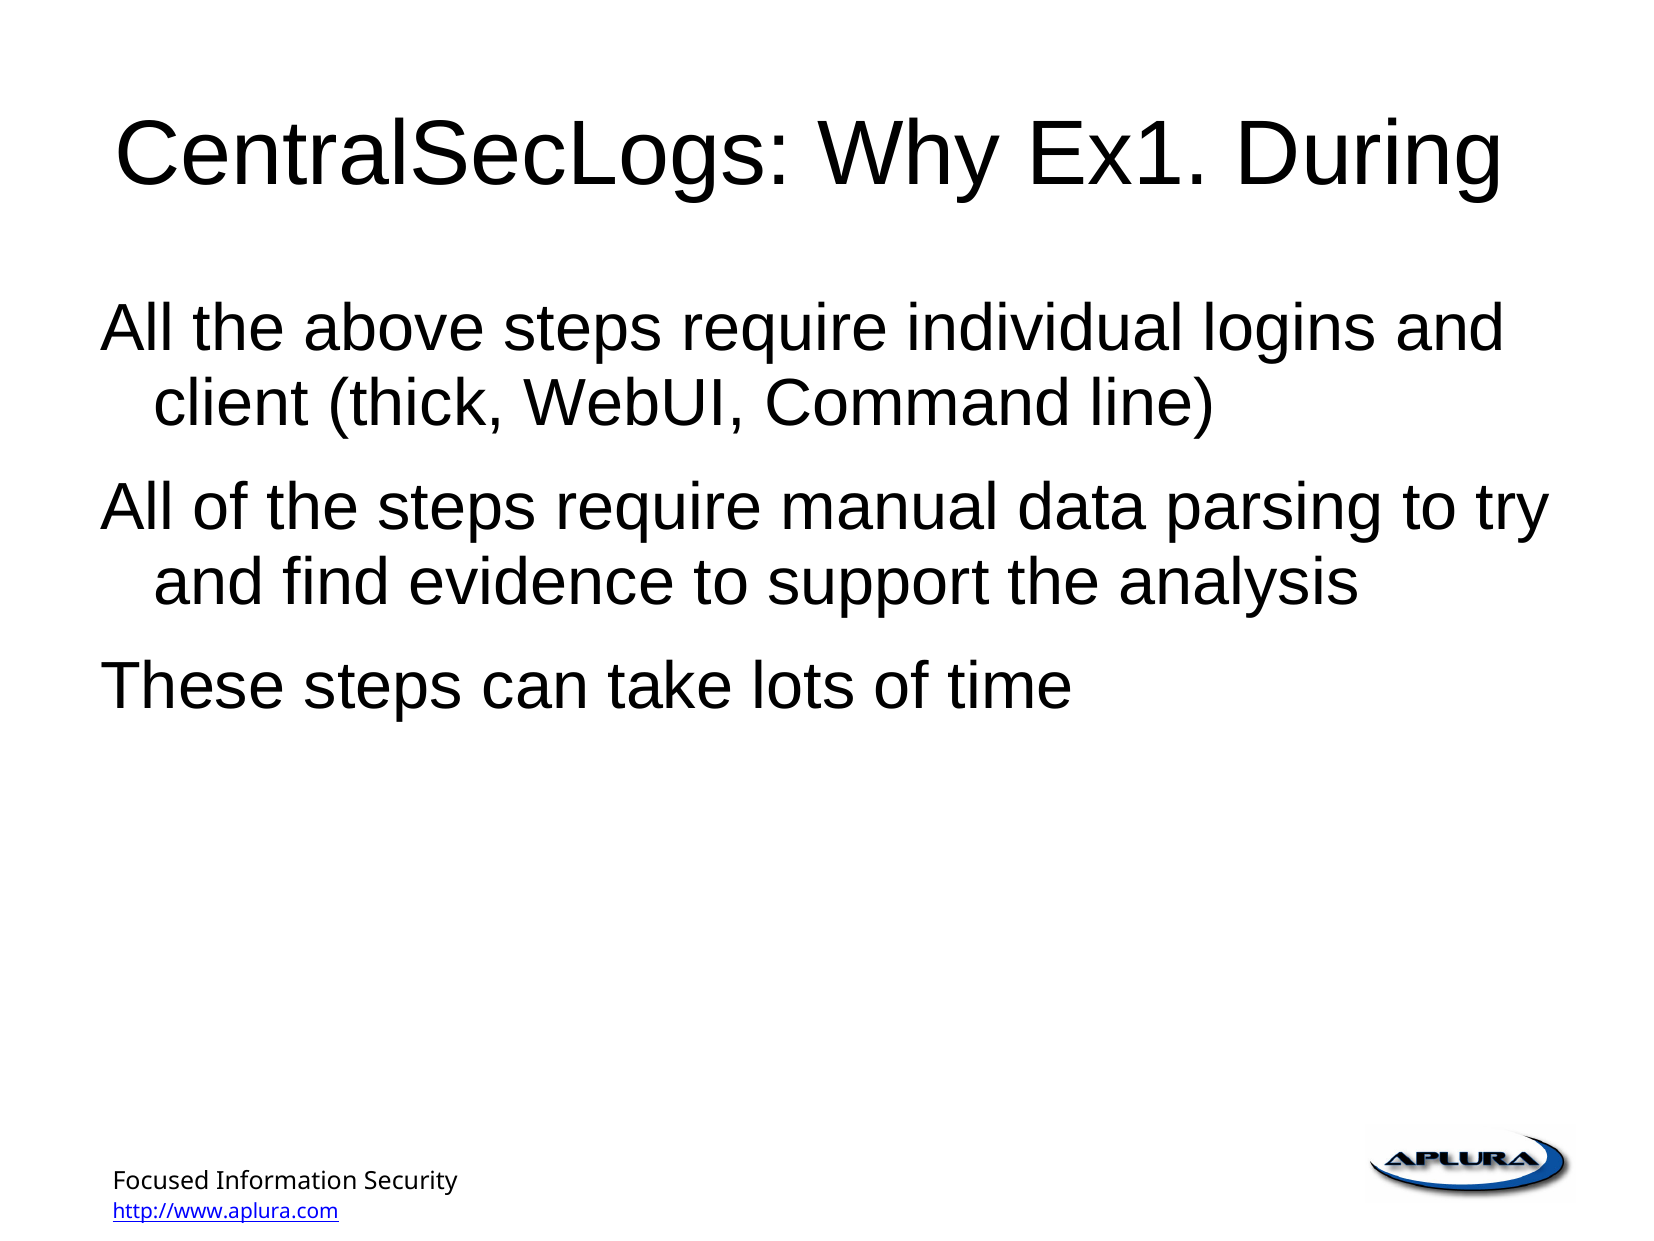

# CentralSecLogs: Why Ex1. During
All the above steps require individual logins and client (thick, WebUI, Command line)
All of the steps require manual data parsing to try and find evidence to support the analysis
These steps can take lots of time